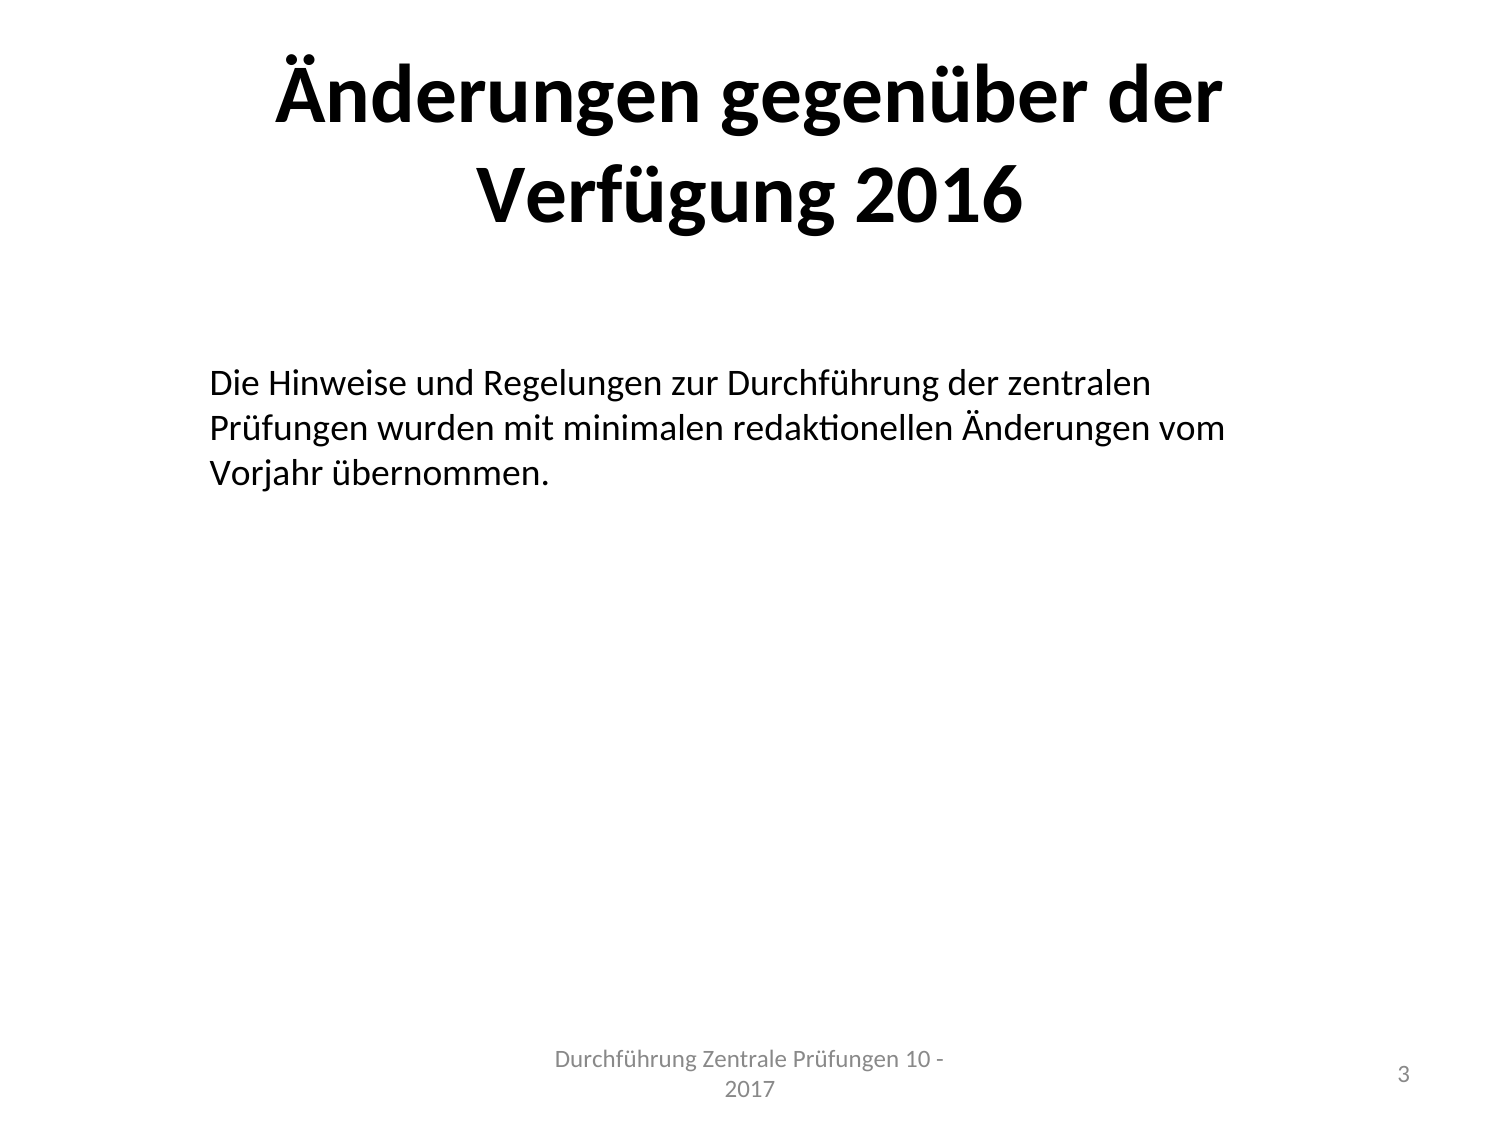

# Änderungen gegenüber der Verfügung 2016
Die Hinweise und Regelungen zur Durchführung der zentralen Prüfungen wurden mit minimalen redaktionellen Änderungen vom Vorjahr übernommen.
Durchführung Zentrale Prüfungen 10 - 2017